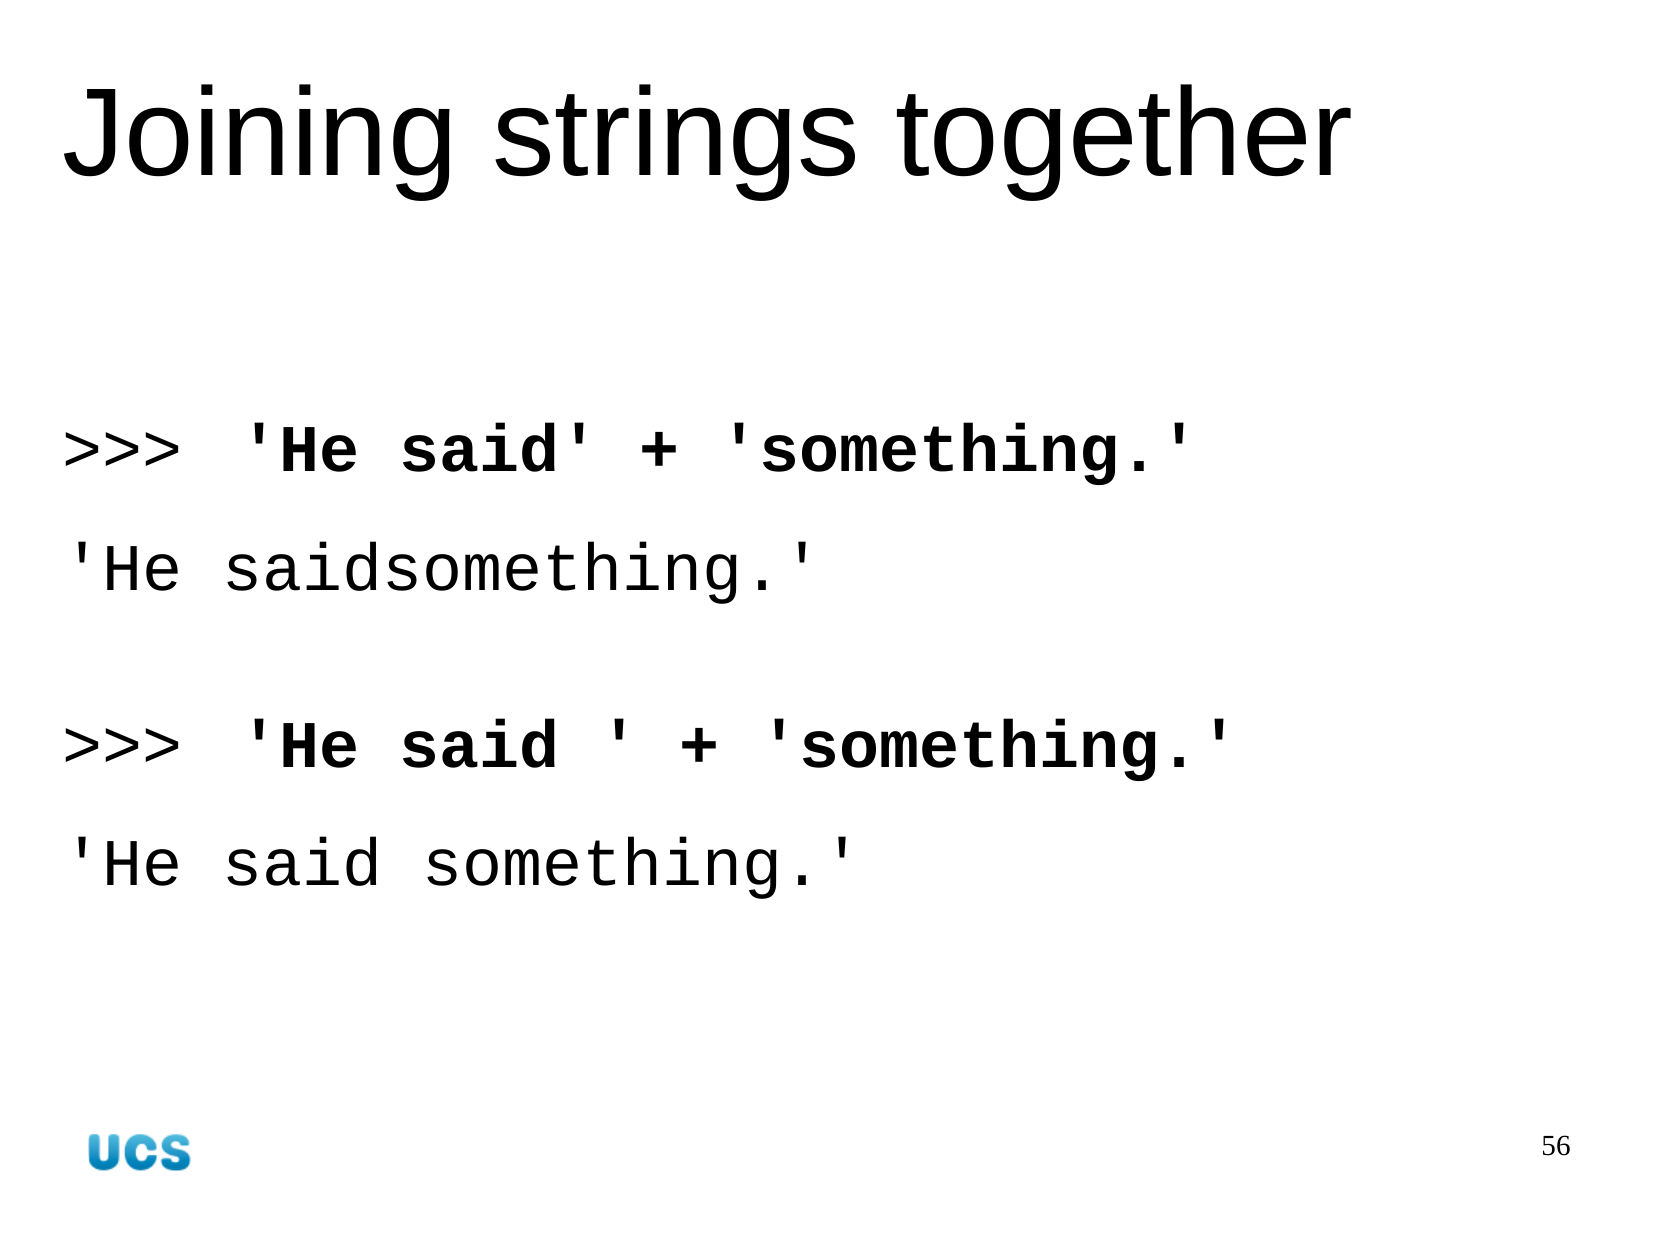

Joining strings together
>>>
'He said' + 'something.'
'He saidsomething.'
>>>
'He said ' + 'something.'
'He said something.'
56